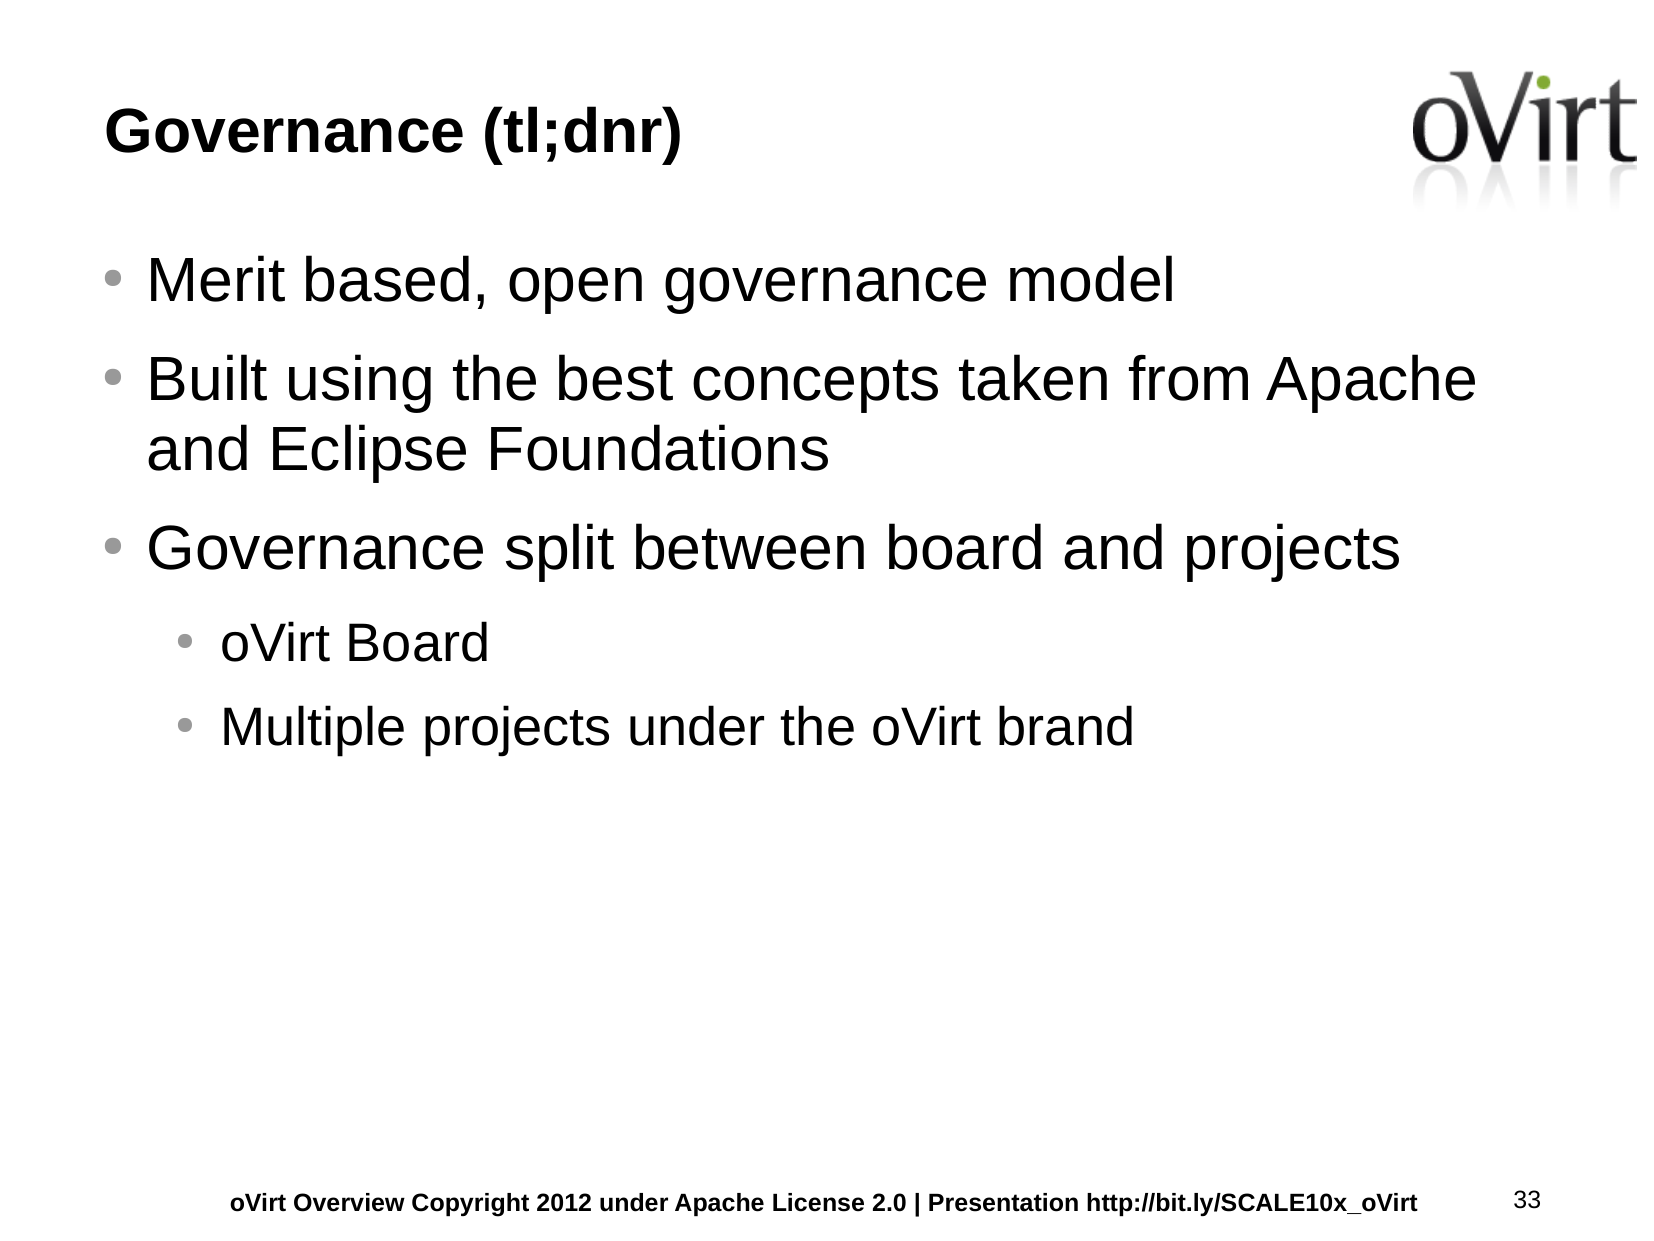

# Governance (tl;dnr)
Merit based, open governance model
Built using the best concepts taken from Apache and Eclipse Foundations
Governance split between board and projects
oVirt Board
Multiple projects under the oVirt brand